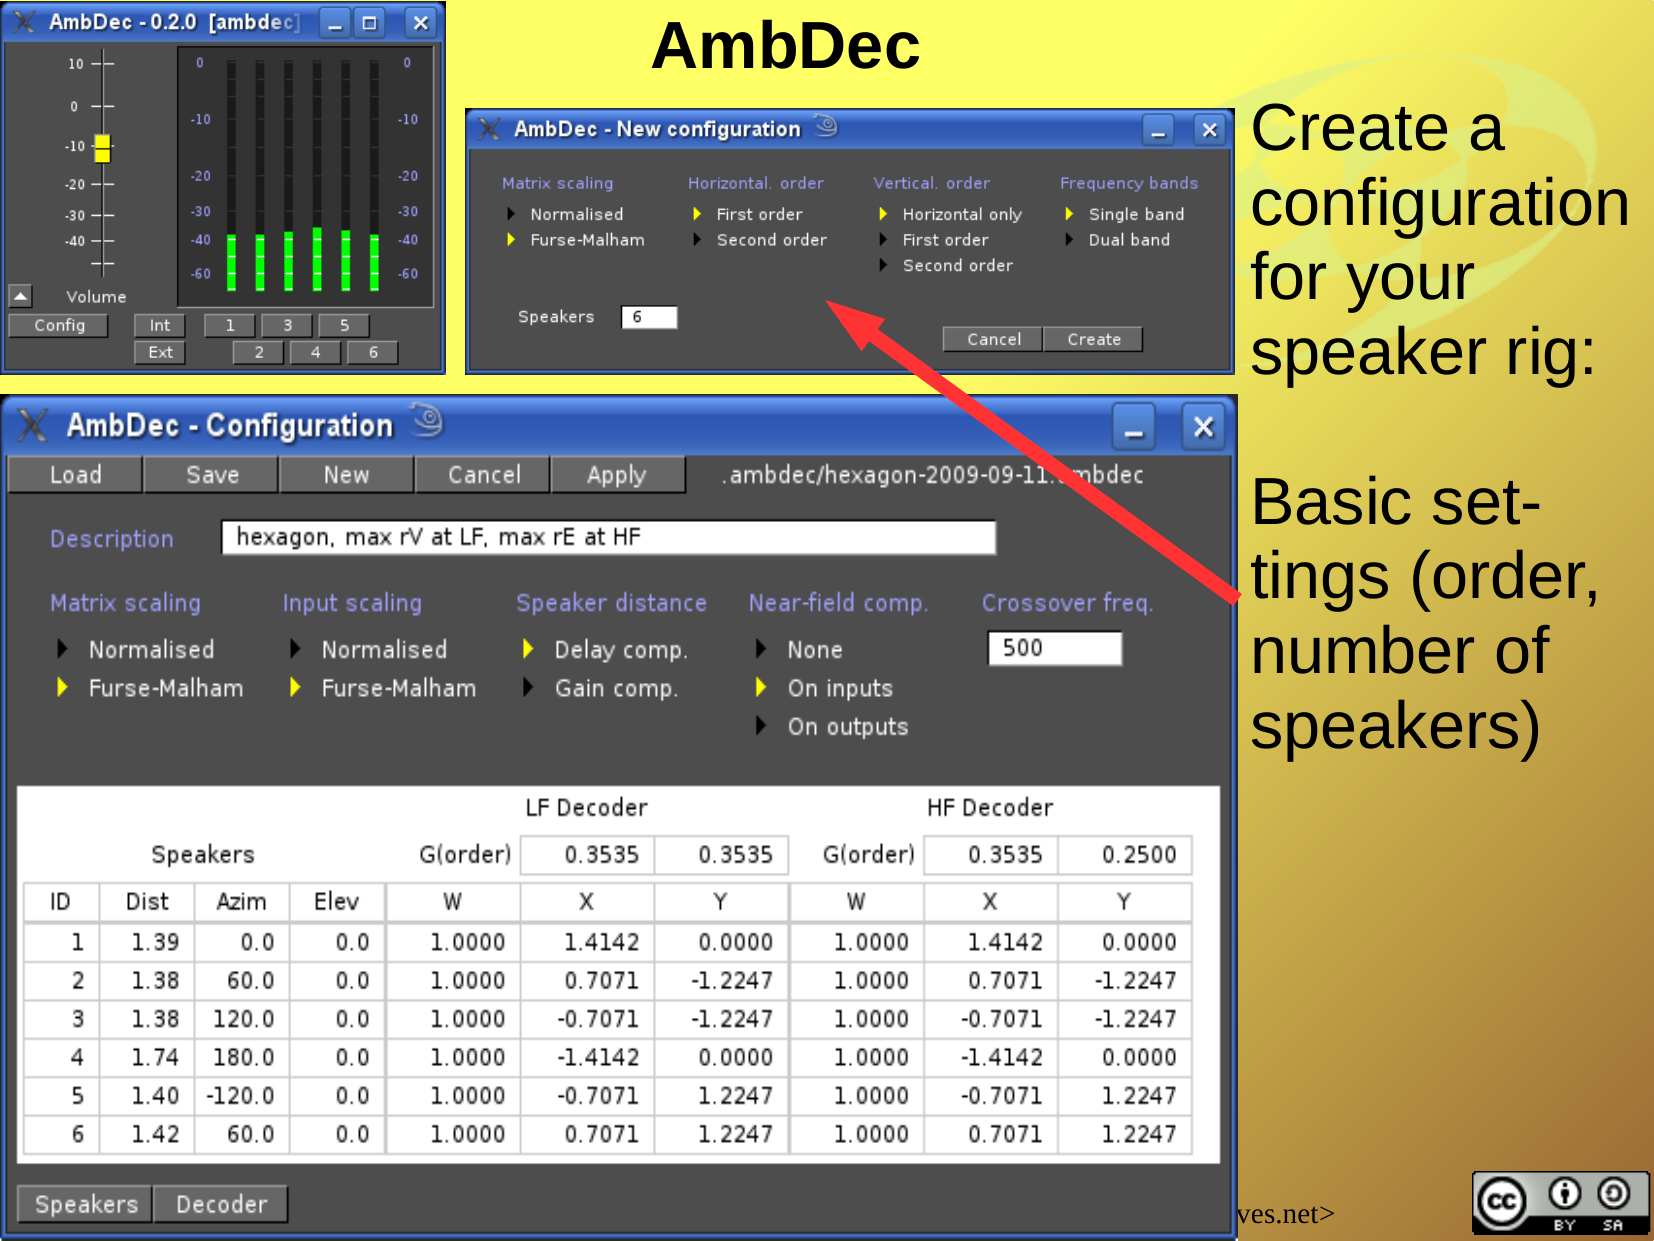

AmbDec
Create a configuration for your speaker rig:
Basic set-tings (order, number of speakers)
#